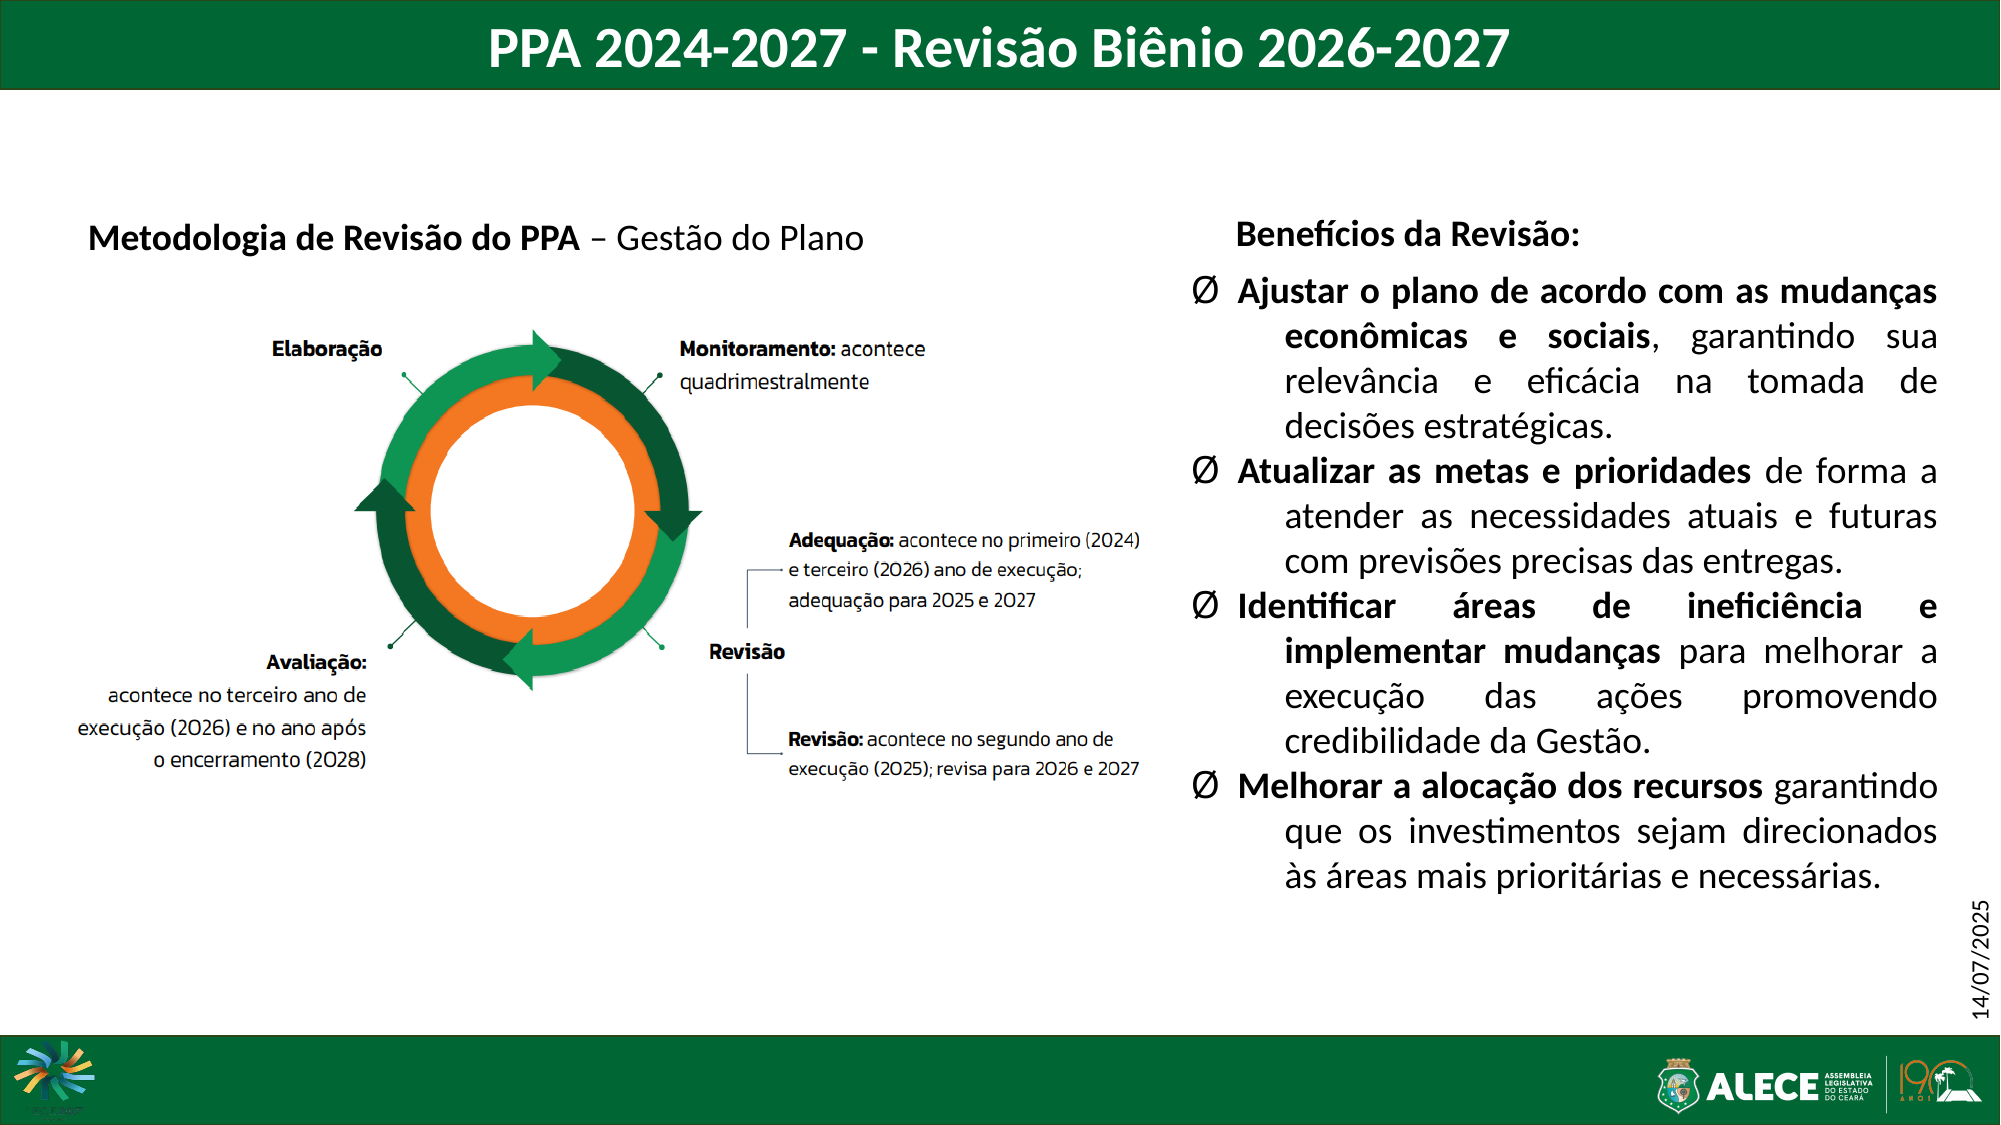

PPA 2024-2027 - Revisão Biênio 2026-2027
Benefícios da Revisão:
Metodologia de Revisão do PPA – Gestão do Plano
Ajustar o plano de acordo com as mudanças econômicas e sociais, garantindo sua relevância e eficácia na tomada de decisões estratégicas.
Atualizar as metas e prioridades de forma a atender as necessidades atuais e futuras com previsões precisas das entregas.
Identificar áreas de ineficiência e implementar mudanças para melhorar a execução das ações promovendo credibilidade da Gestão.
Melhorar a alocação dos recursos garantindo que os investimentos sejam direcionados às áreas mais prioritárias e necessárias.
14/07/2025